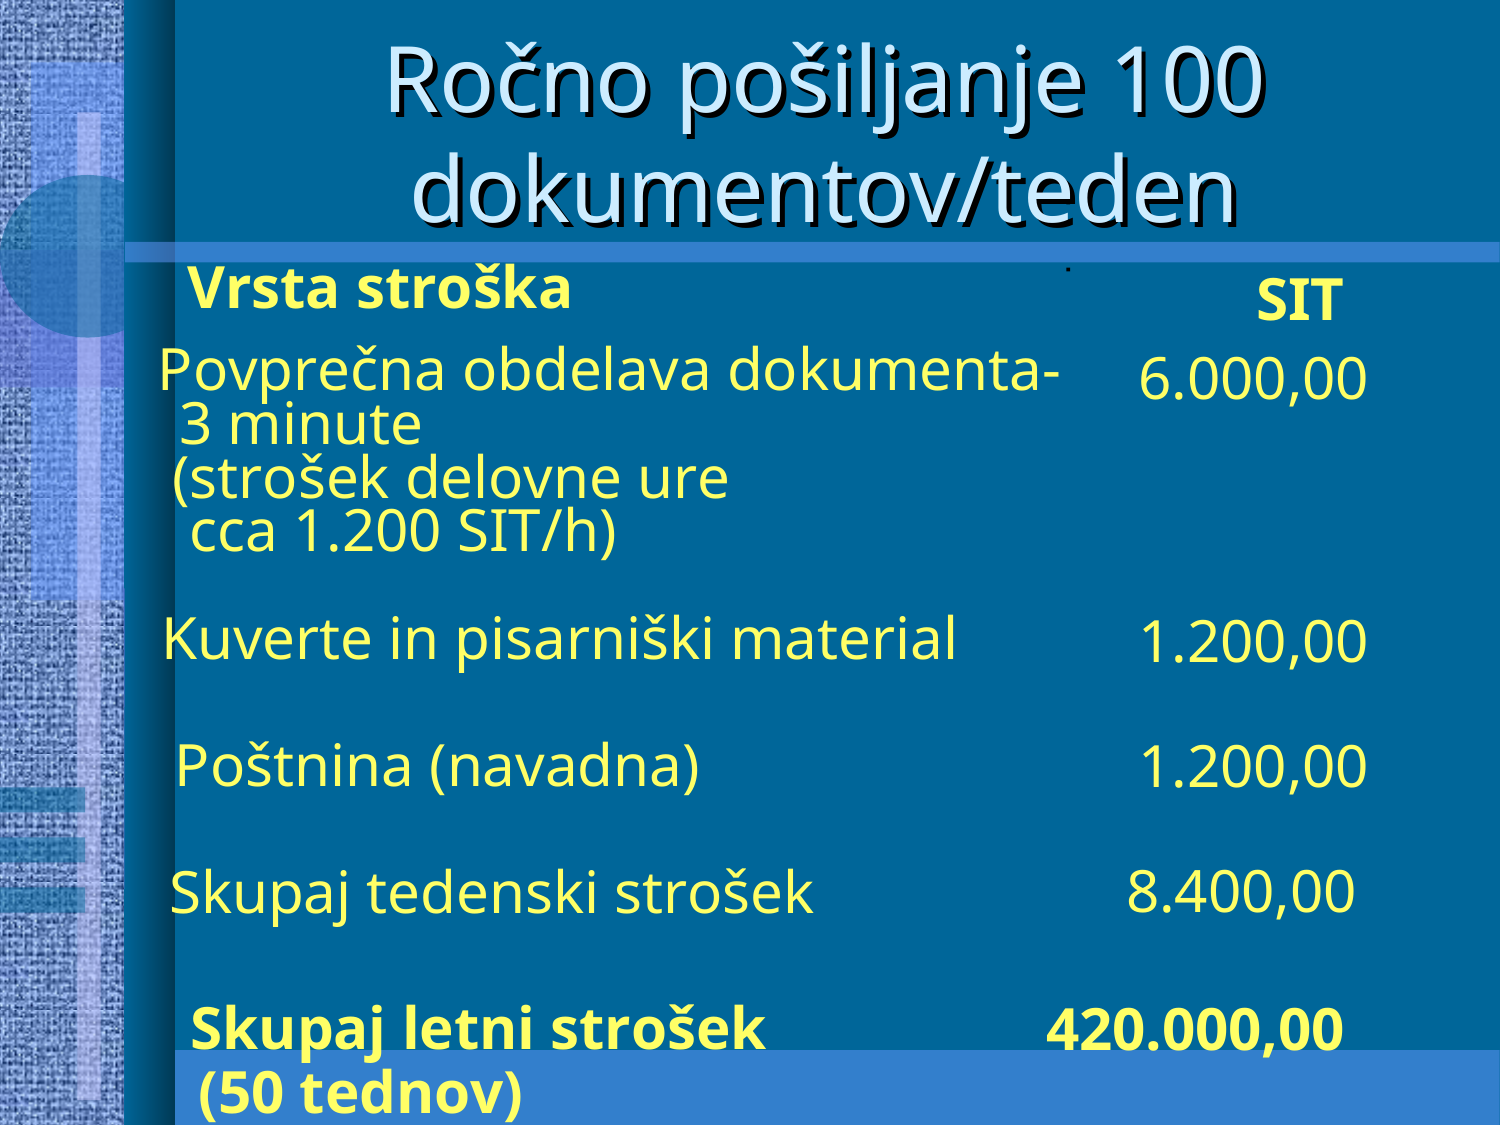

# Ročno pošiljanje 100 dokumentov/teden
Vrsta stroška
SIT
Povprečna obdelava dokumenta-
6.000,00
3 minute
(strošek delovne ure
cca 1.200 SIT/h)
Kuverte in pisarniški material
1.200,00
Poštnina (navadna)
1.200,00
8.400,00
Skupaj tedenski strošek
Skupaj letni strošek
420.000,00
(50 tednov)